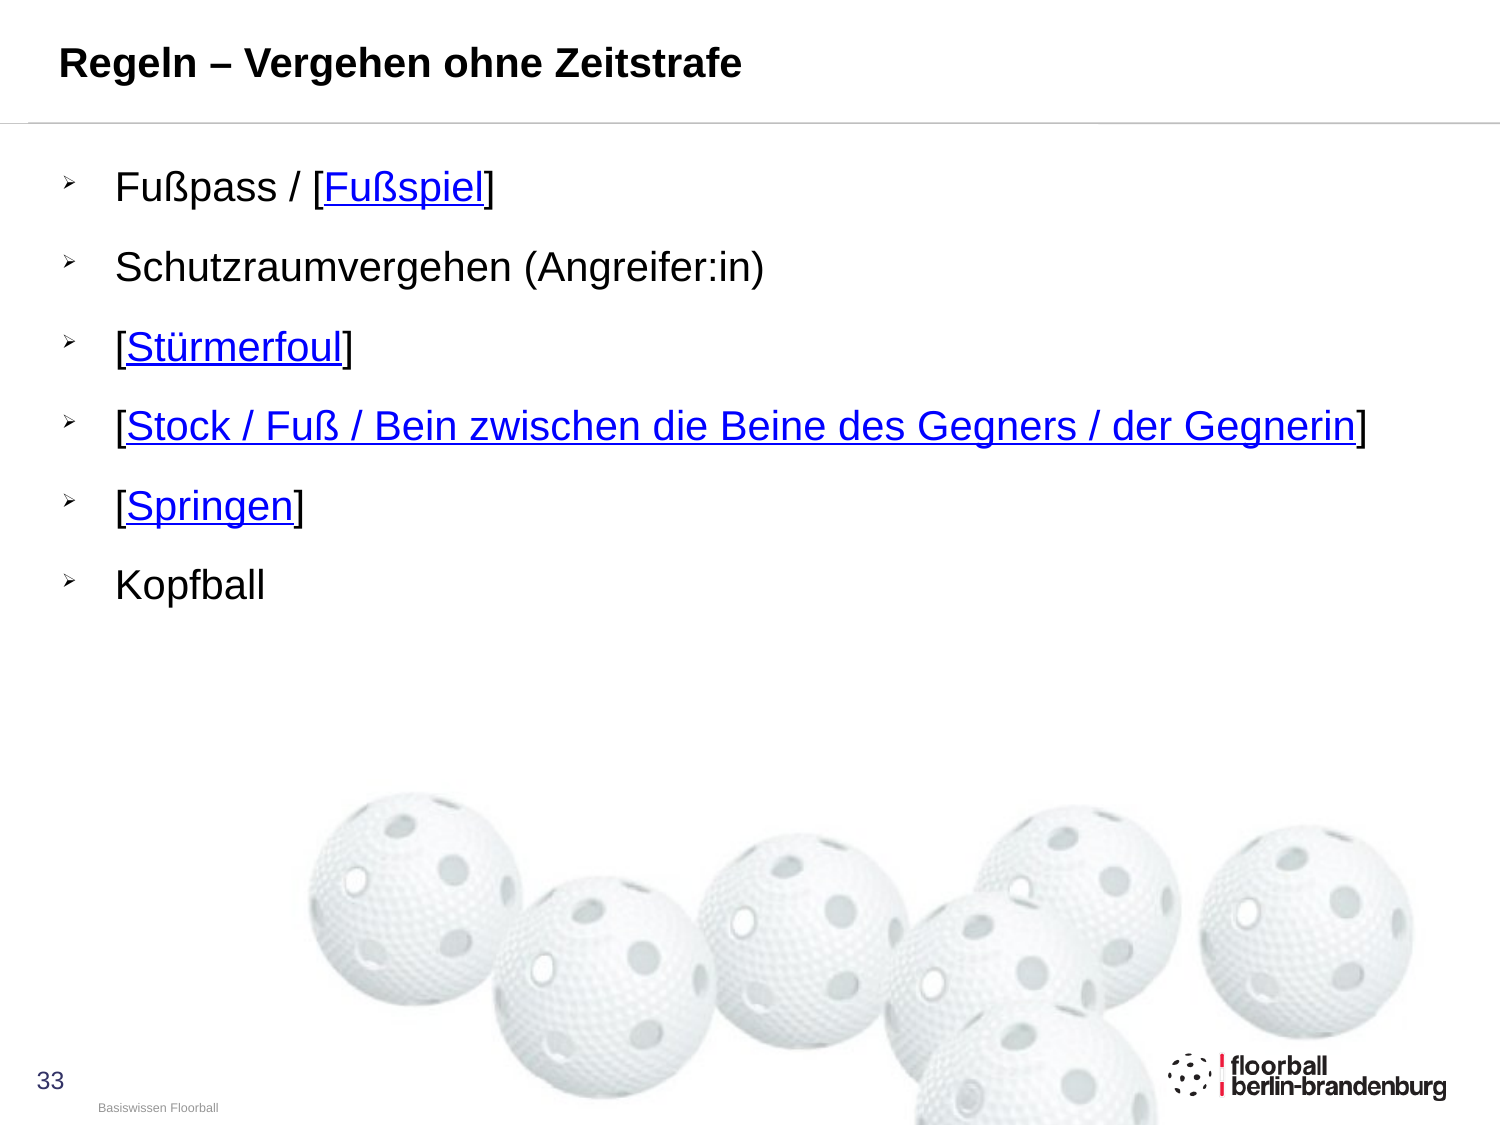

Regeln – Vergehen ohne Zeitstrafe
Fußpass / [Fußspiel]
Schutzraumvergehen (Angreifer:in)
[Stürmerfoul]
[Stock / Fuß / Bein zwischen die Beine des Gegners / der Gegnerin]
[Springen]
Kopfball